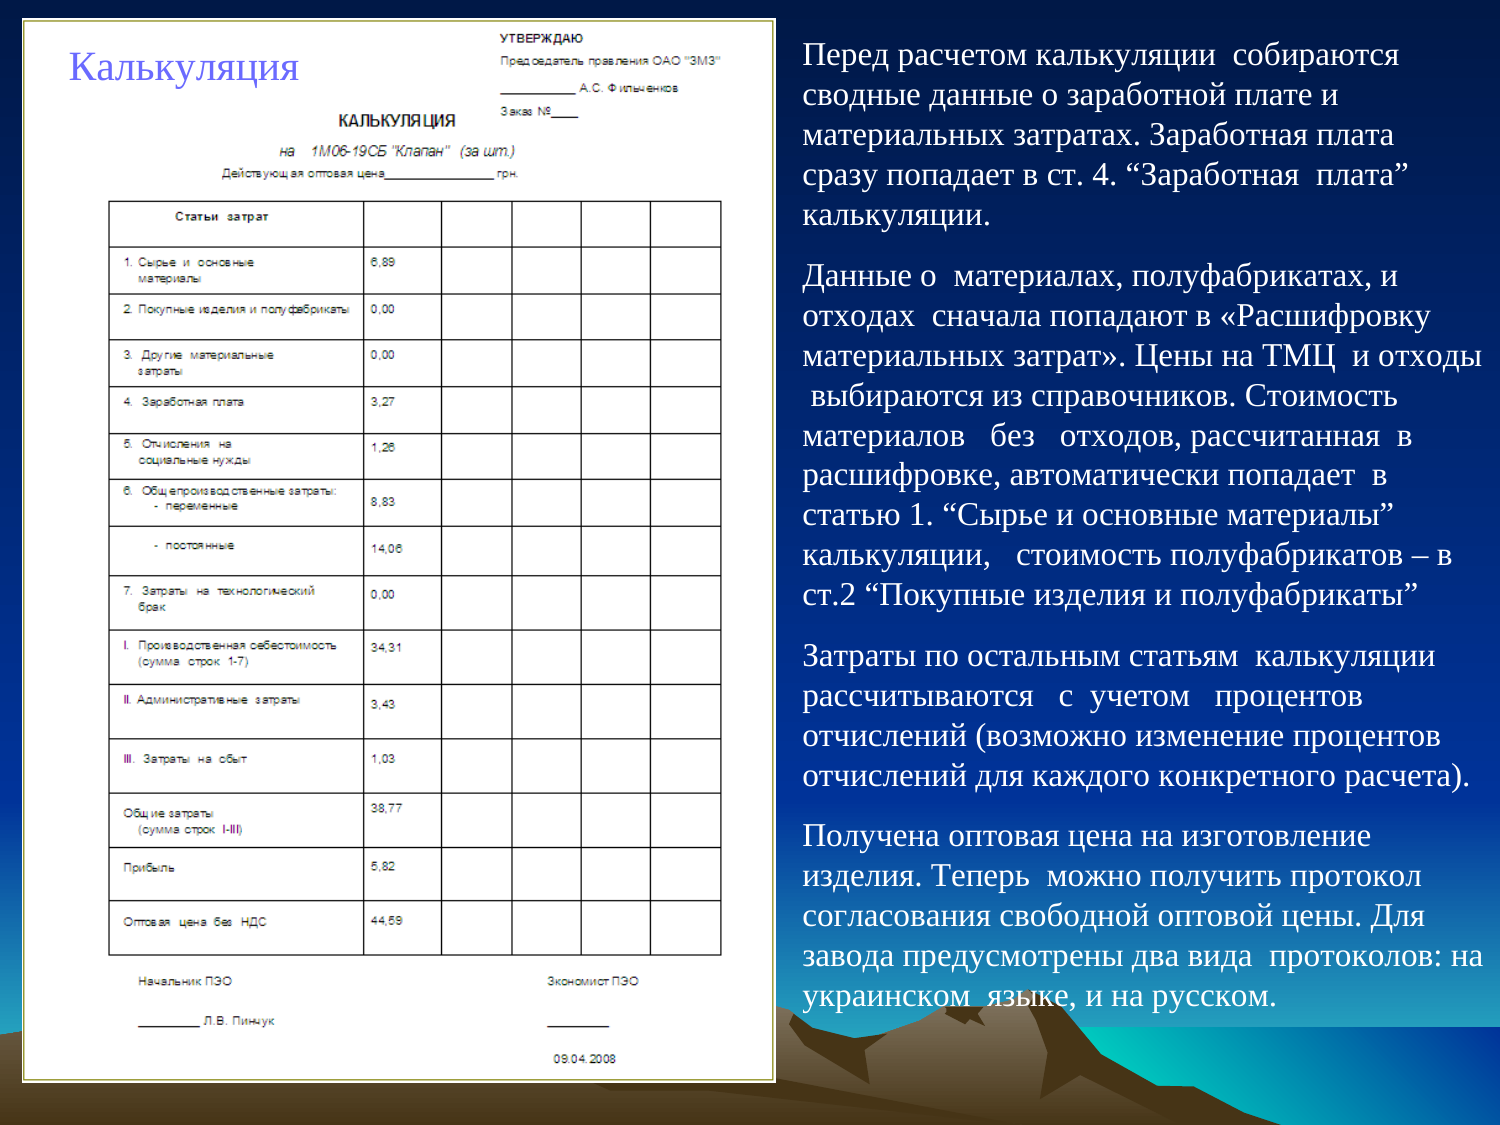

Перед расчетом калькуляции собираются сводные данные о заработной плате и материальных затратах. Заработная плата сразу попадает в ст. 4. “Заработная плата” калькуляции.
Данные о материалах, полуфабрикатах, и отходах сначала попадают в «Расшифровку материальных затрат». Цены на ТМЦ и отходы выбираются из справочников. Стоимость материалов без отходов, рассчитанная в расшифровке, автоматически попадает в статью 1. “Сырье и основные материалы” калькуляции, стоимость полуфабрикатов – в ст.2 “Покупные изделия и полуфабрикаты”
Затраты по остальным статьям калькуляции рассчитываются с учетом процентов отчислений (возможно изменение процентов отчислений для каждого конкретного расчета).
Получена оптовая цена на изготовление изделия. Теперь можно получить протокол согласования свободной оптовой цены. Для завода предусмотрены два вида протоколов: на украинском языке, и на русском.
Калькуляция